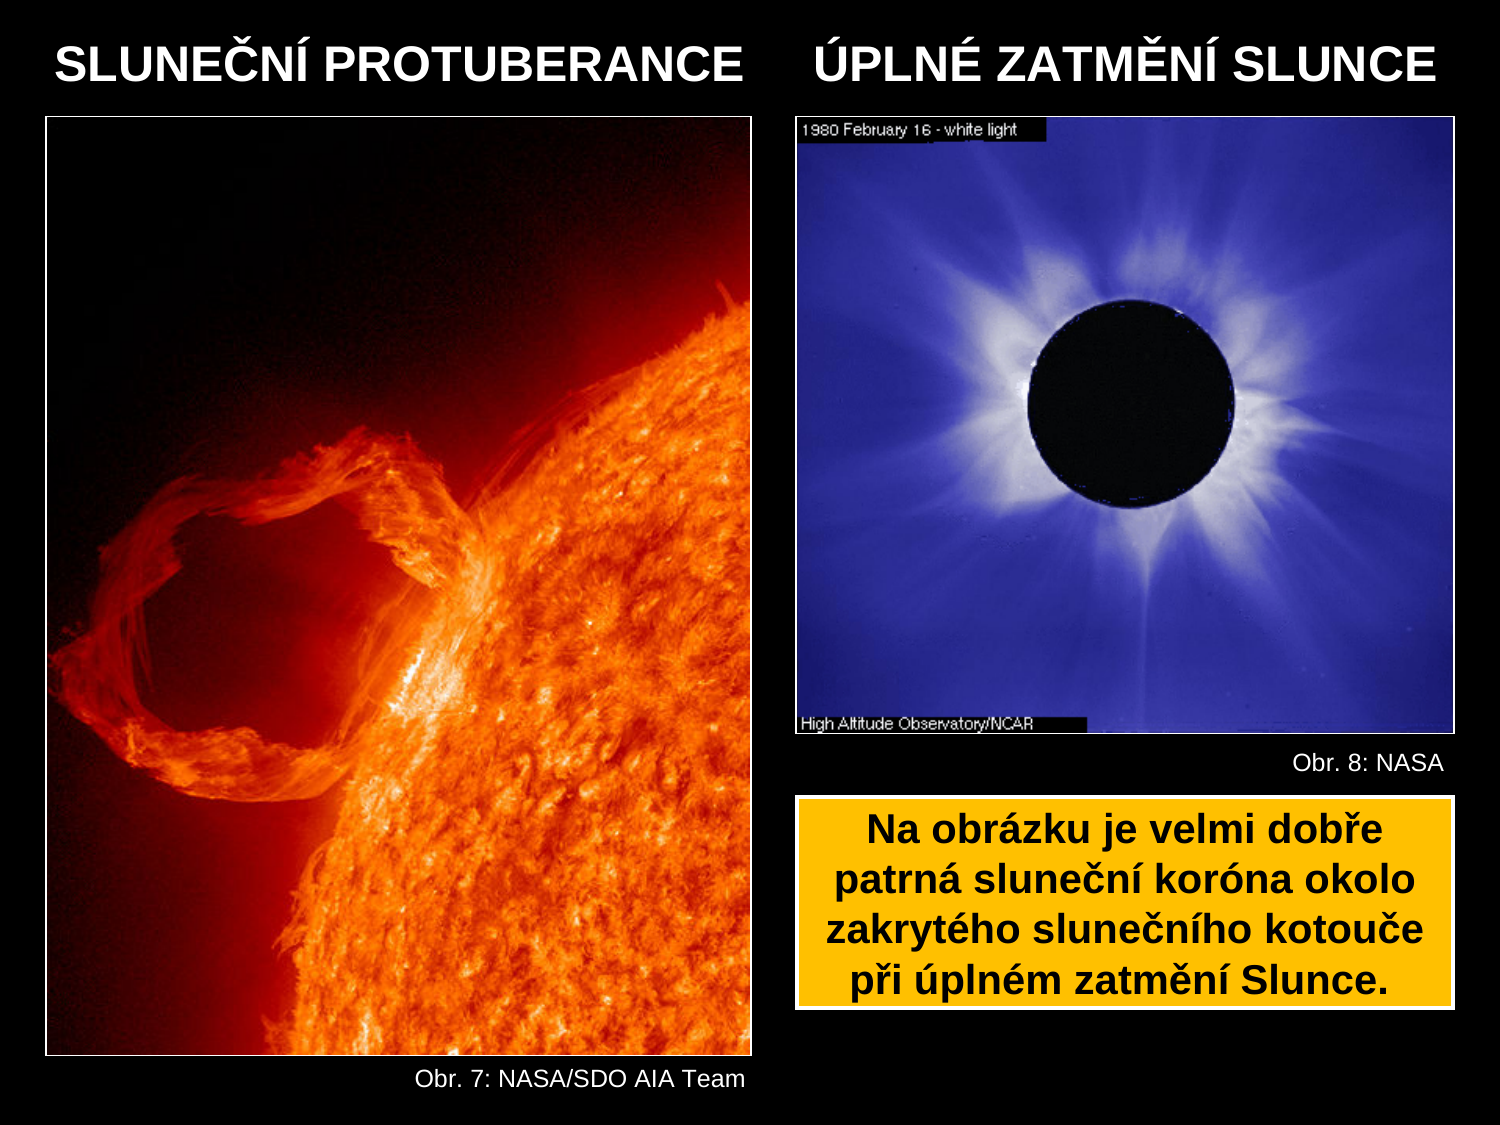

SLUNEČNÍ PROTUBERANCE
ÚPLNÉ ZATMĚNÍ SLUNCE
Obr. 8: NASA
Na obrázku je velmi dobře patrná sluneční koróna okolo zakrytého slunečního kotouče při úplném zatmění Slunce.
Obr. 7: NASA/SDO AIA Team